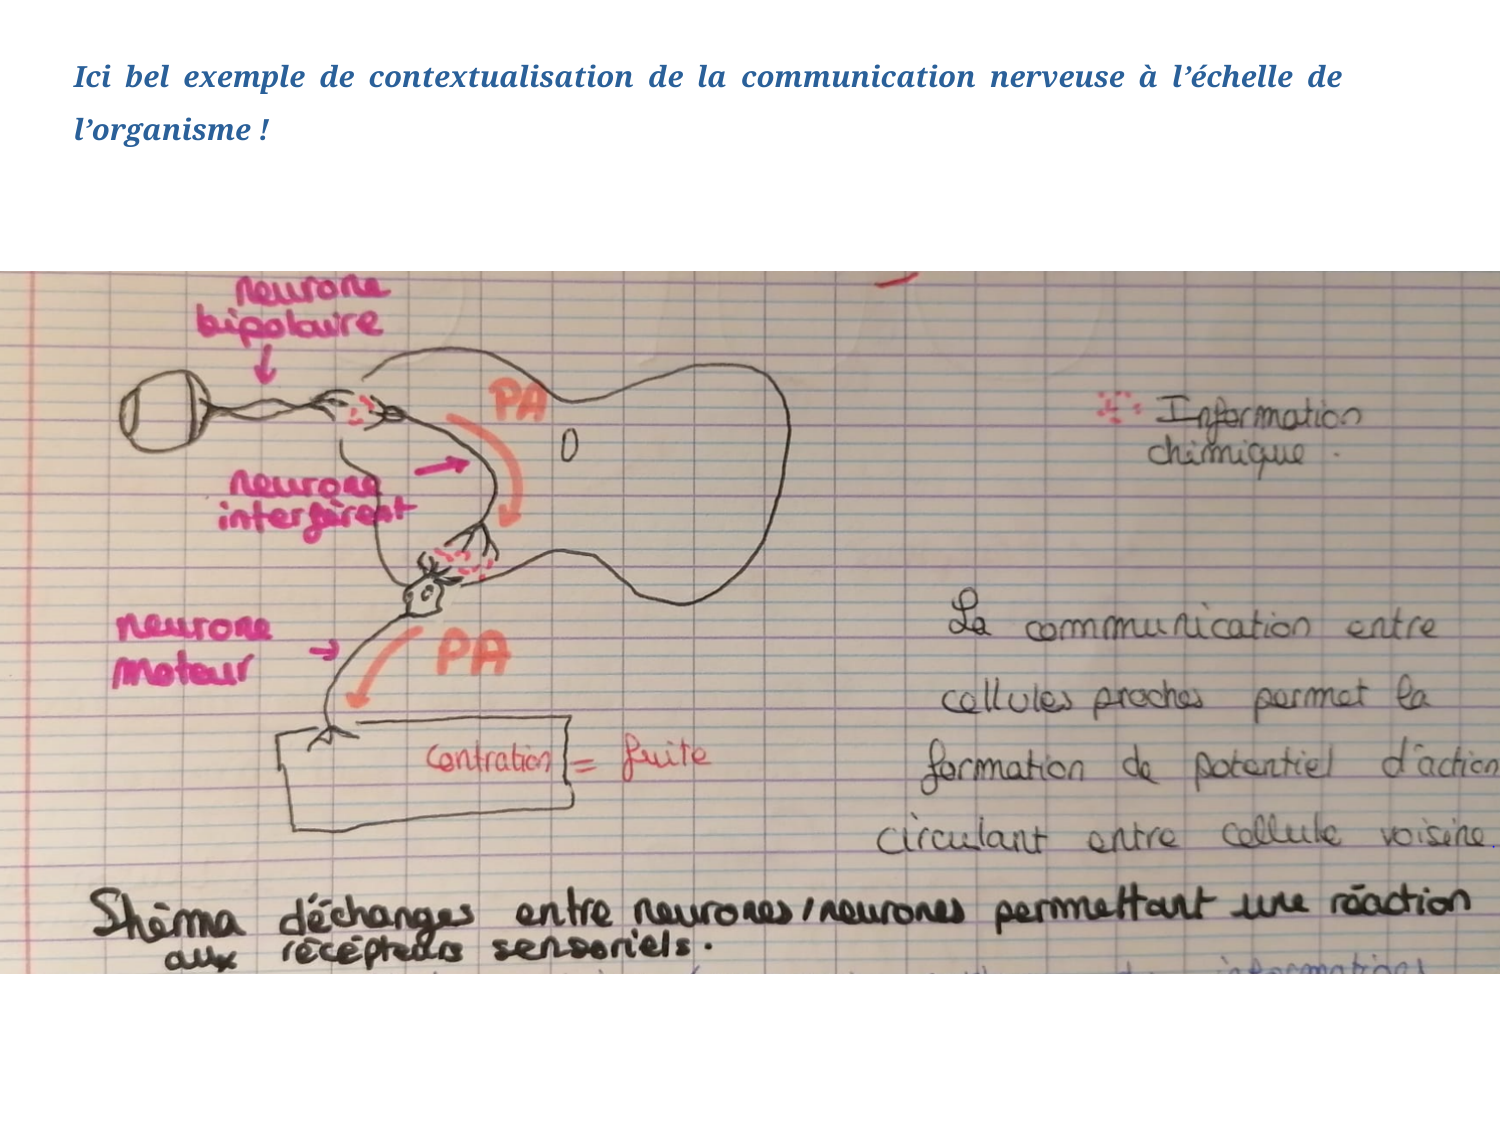

Ici bel exemple de contextualisation de la communication nerveuse à l’échelle de l’organisme !